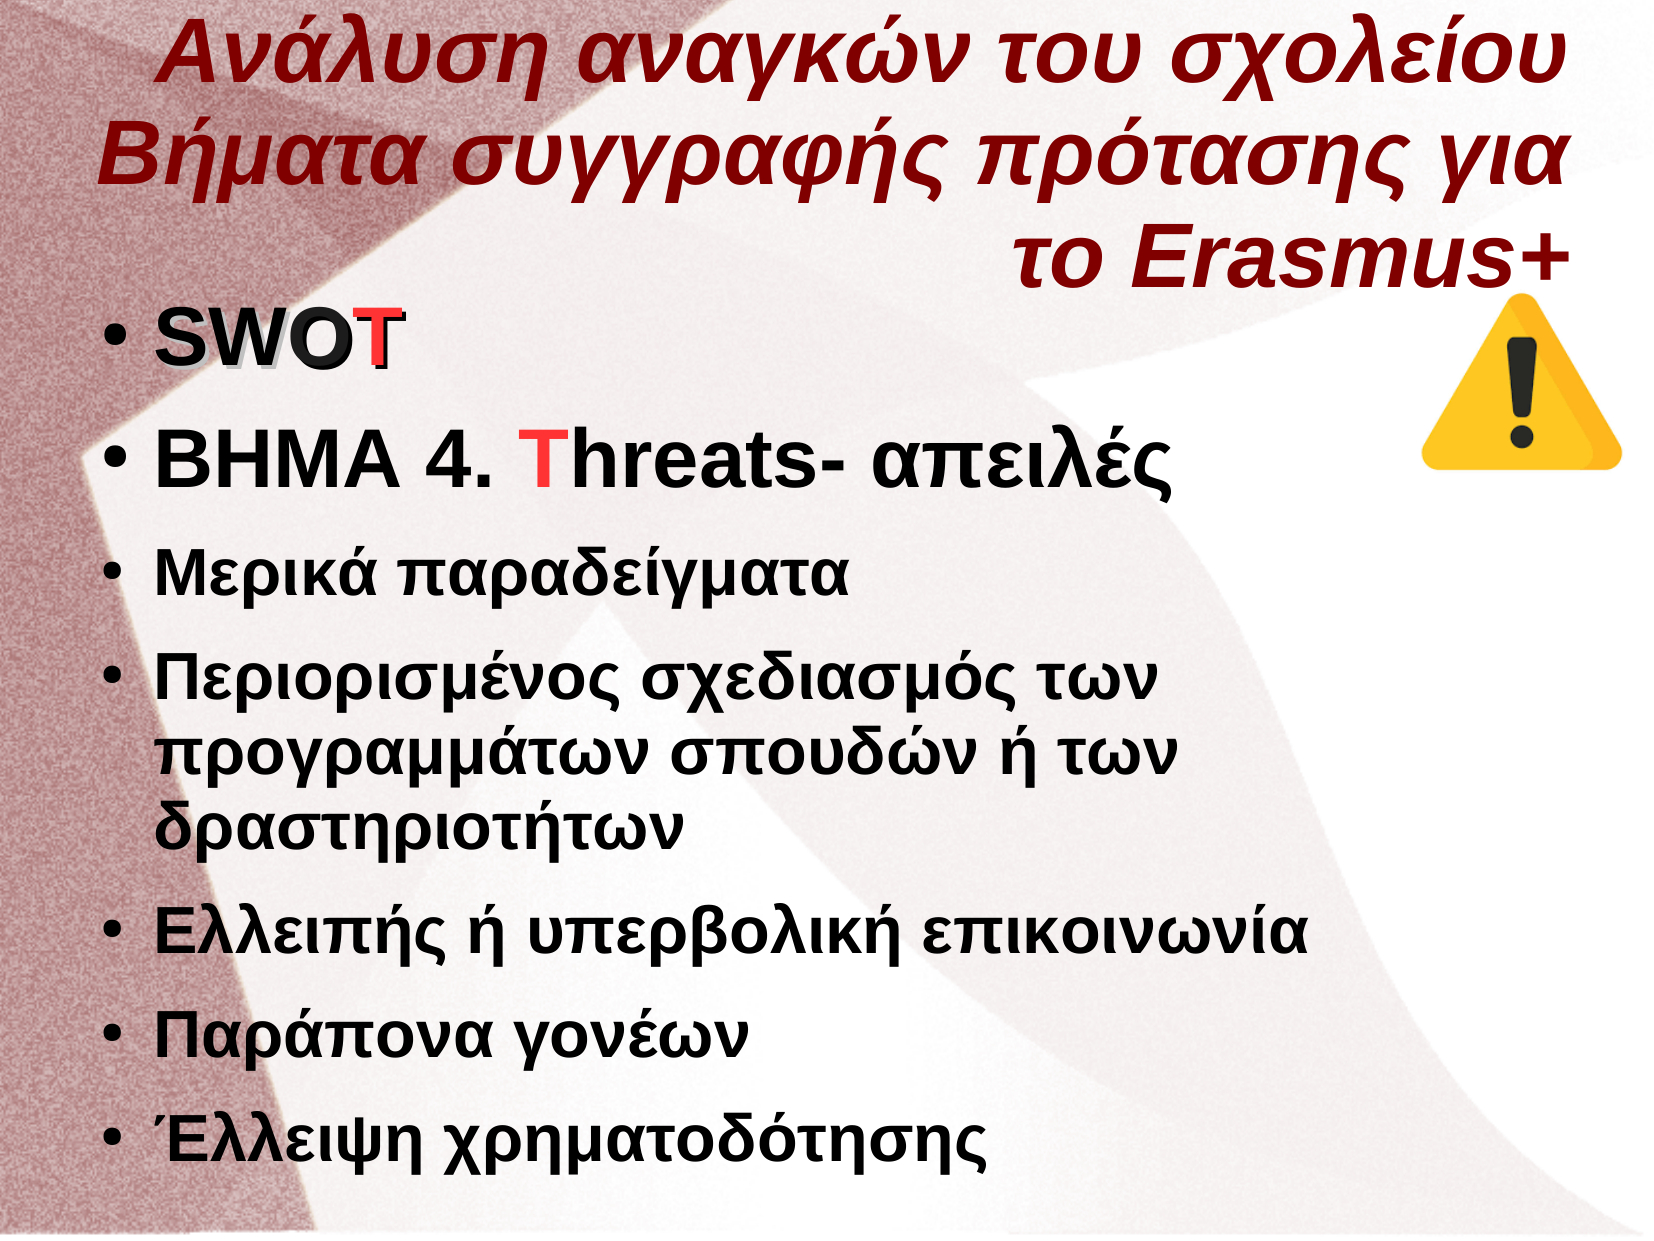

Ανάλυση αναγκών του σχολείου
Βήματα συγγραφής πρότασης για το Erasmus+
# SWOT
ΒΗΜΑ 4. Threats- απειλές
Μερικά παραδείγματα
Περιορισμένος σχεδιασμός των προγραμμάτων σπουδών ή των δραστηριοτήτων
Ελλειπής ή υπερβολική επικοινωνία
Παράπονα γονέων
Έλλειψη χρηματοδότησης